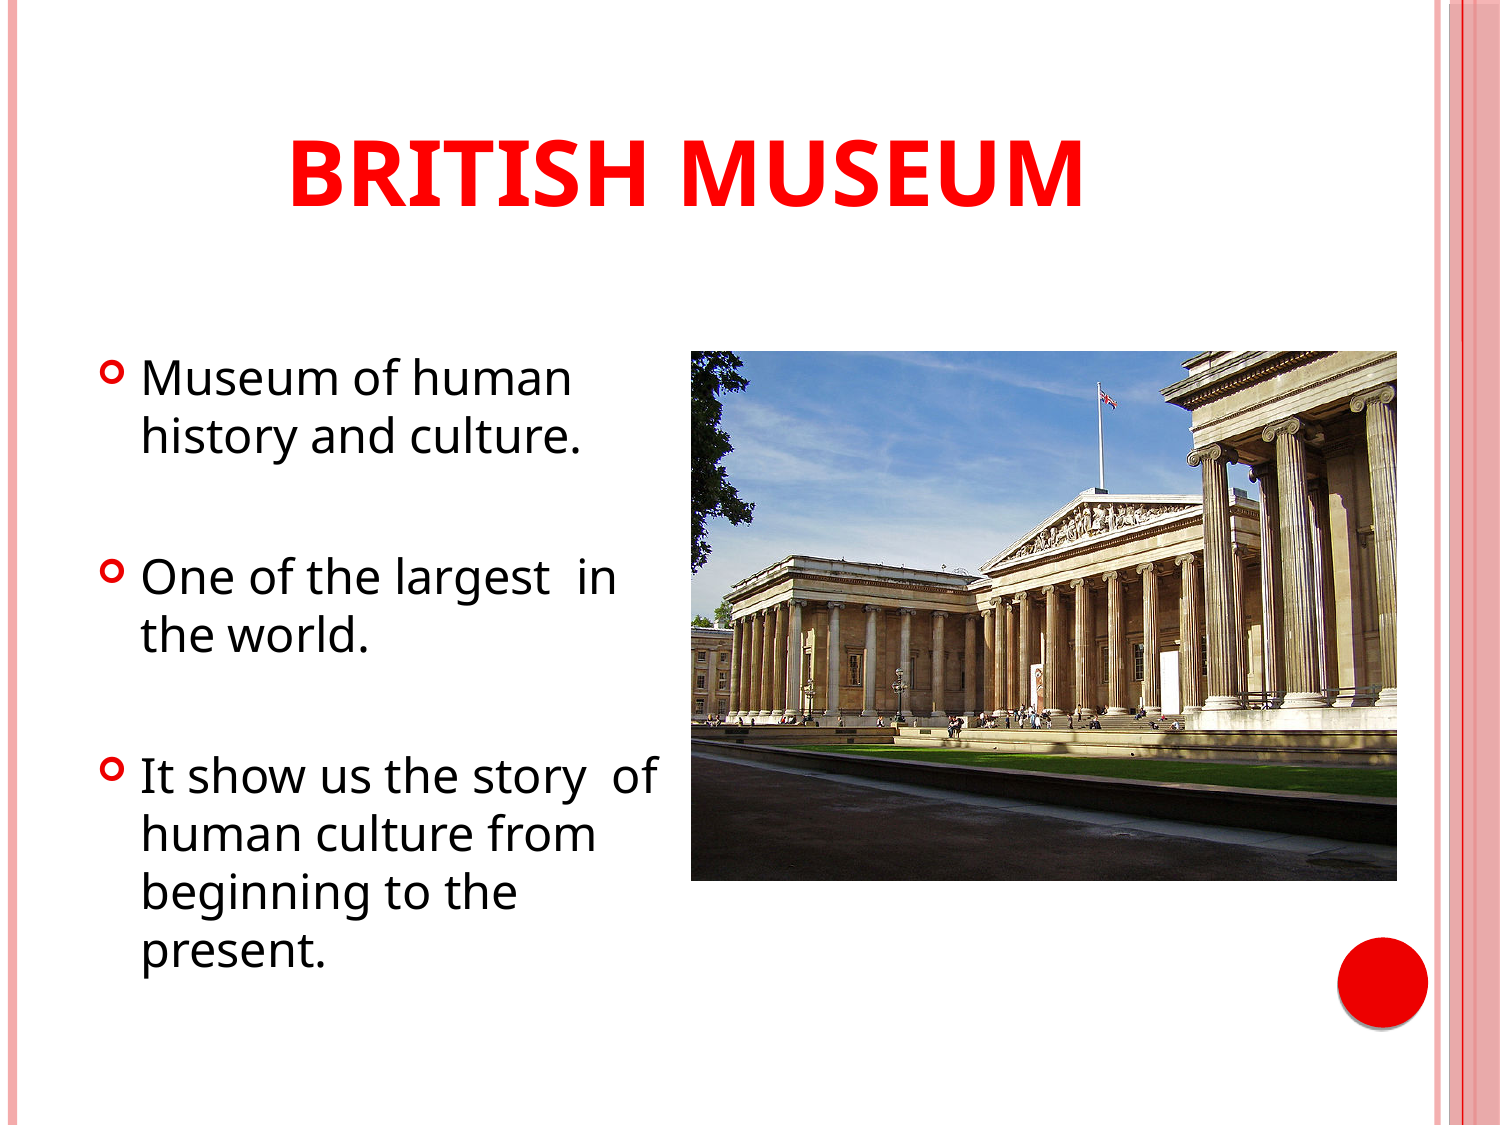

# BRITISH MUSEUM
Museum of human history and culture.
One of the largest in the world.
It show us the story of human culture from beginning to the present.